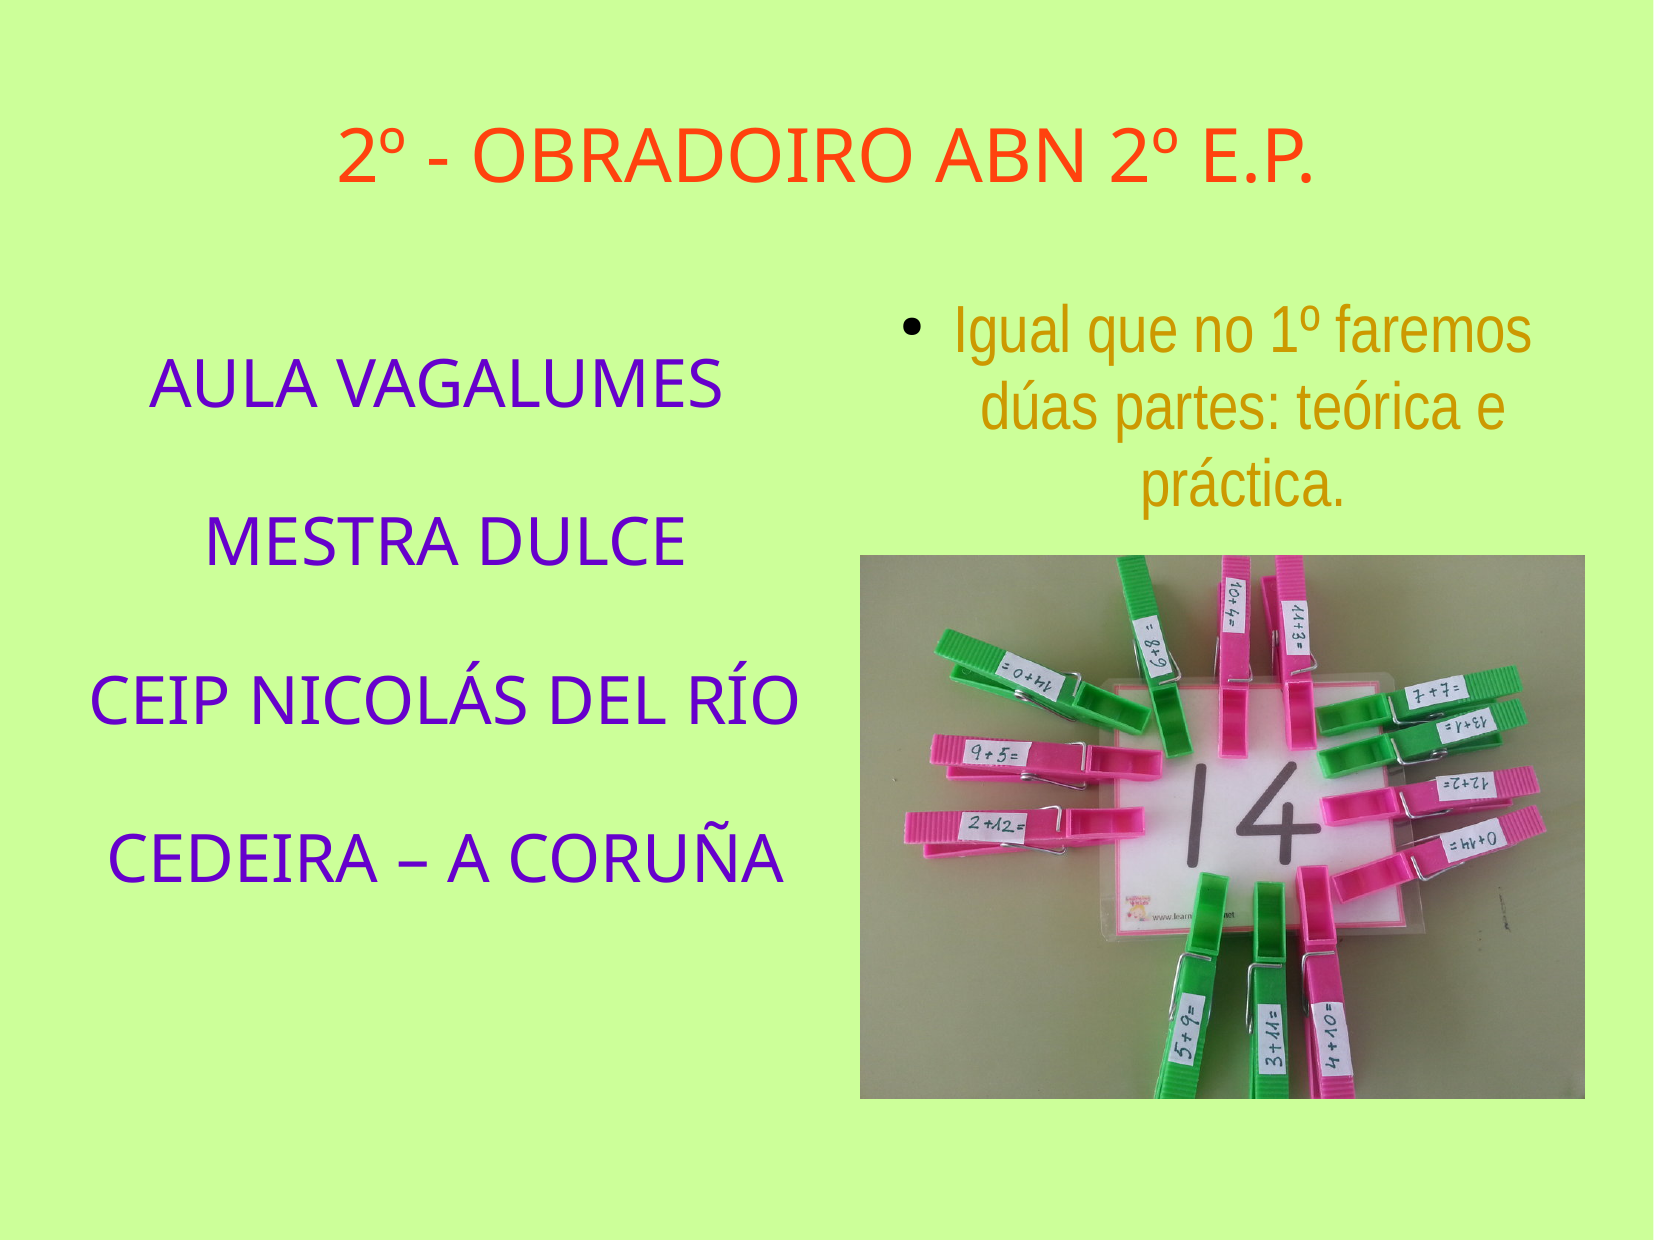

# 2º - OBRADOIRO ABN 2º E.P.
AULA VAGALUMES
MESTRA DULCE
CEIP NICOLÁS DEL RÍO
CEDEIRA – A CORUÑA
Igual que no 1º faremos dúas partes: teórica e práctica.